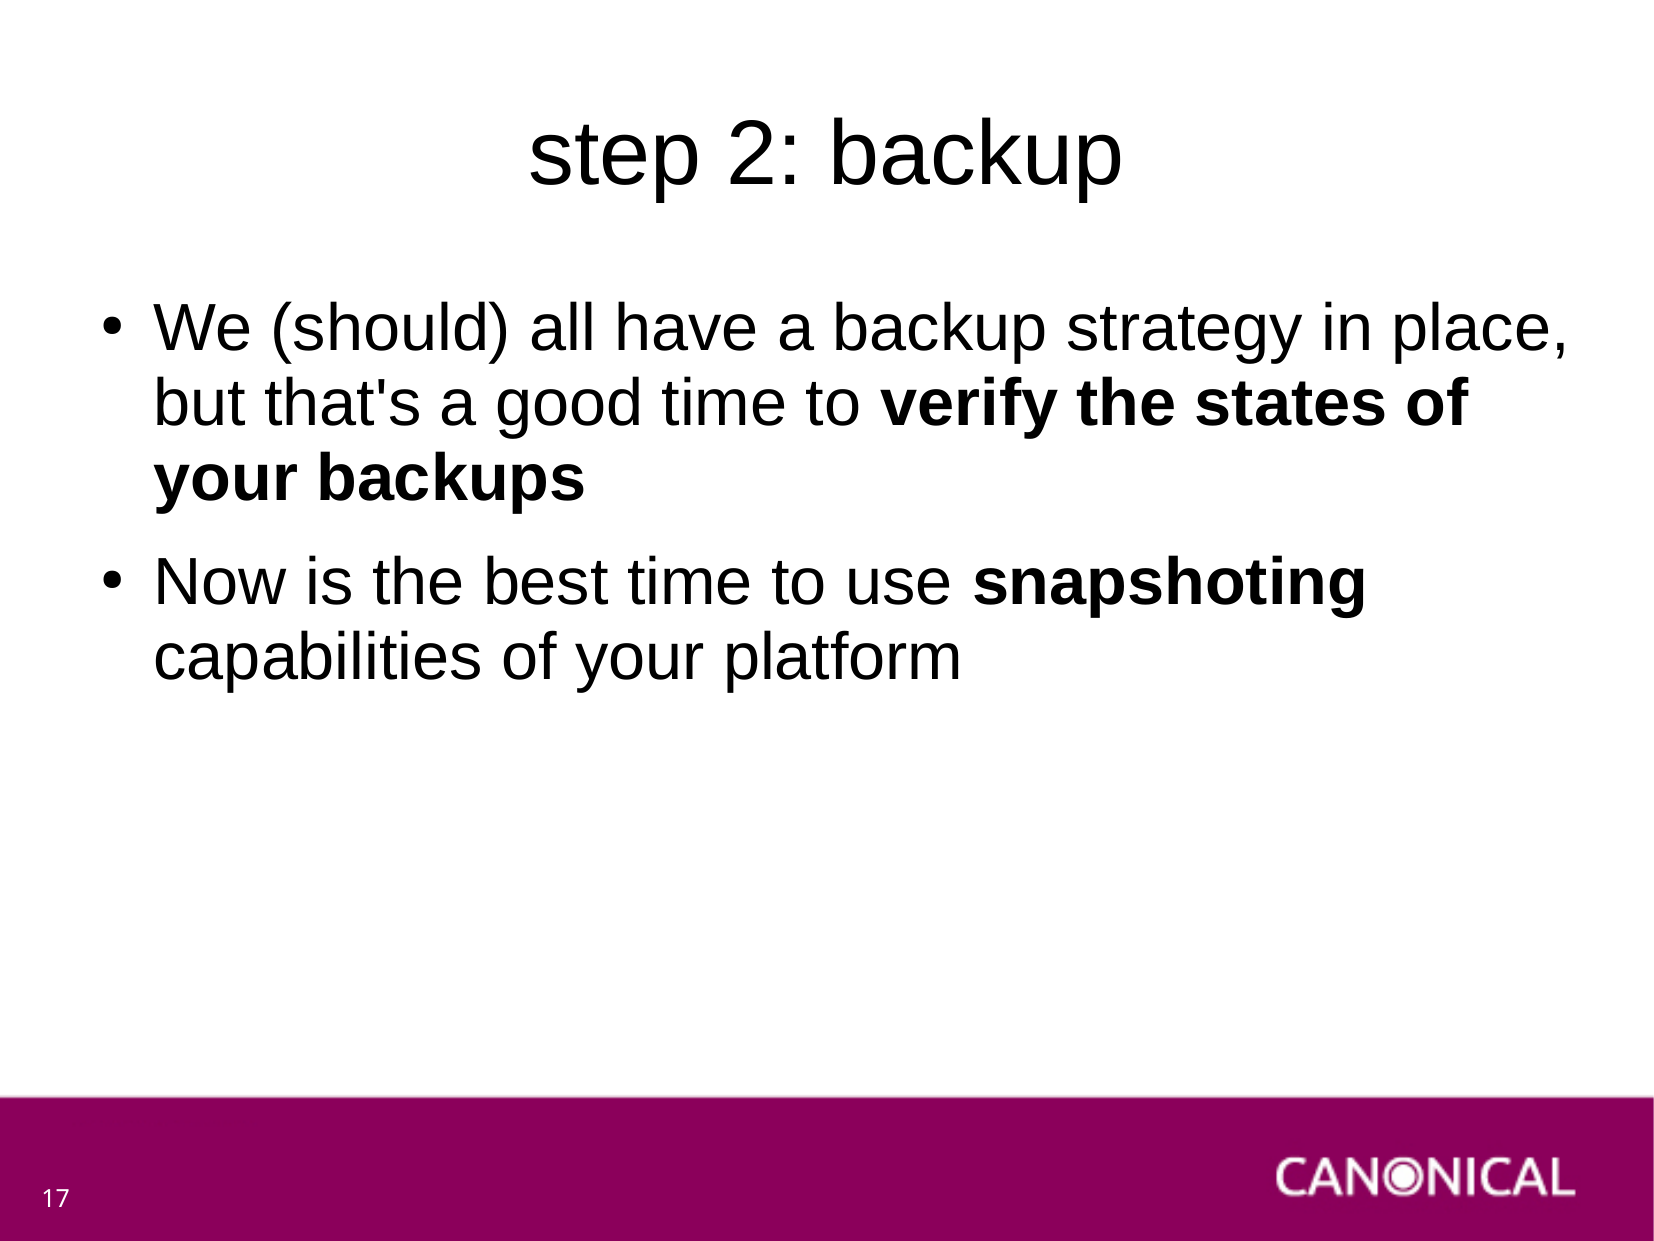

# step 2: backup
We (should) all have a backup strategy in place, but that's a good time to verify the states of your backups
Now is the best time to use snapshoting capabilities of your platform